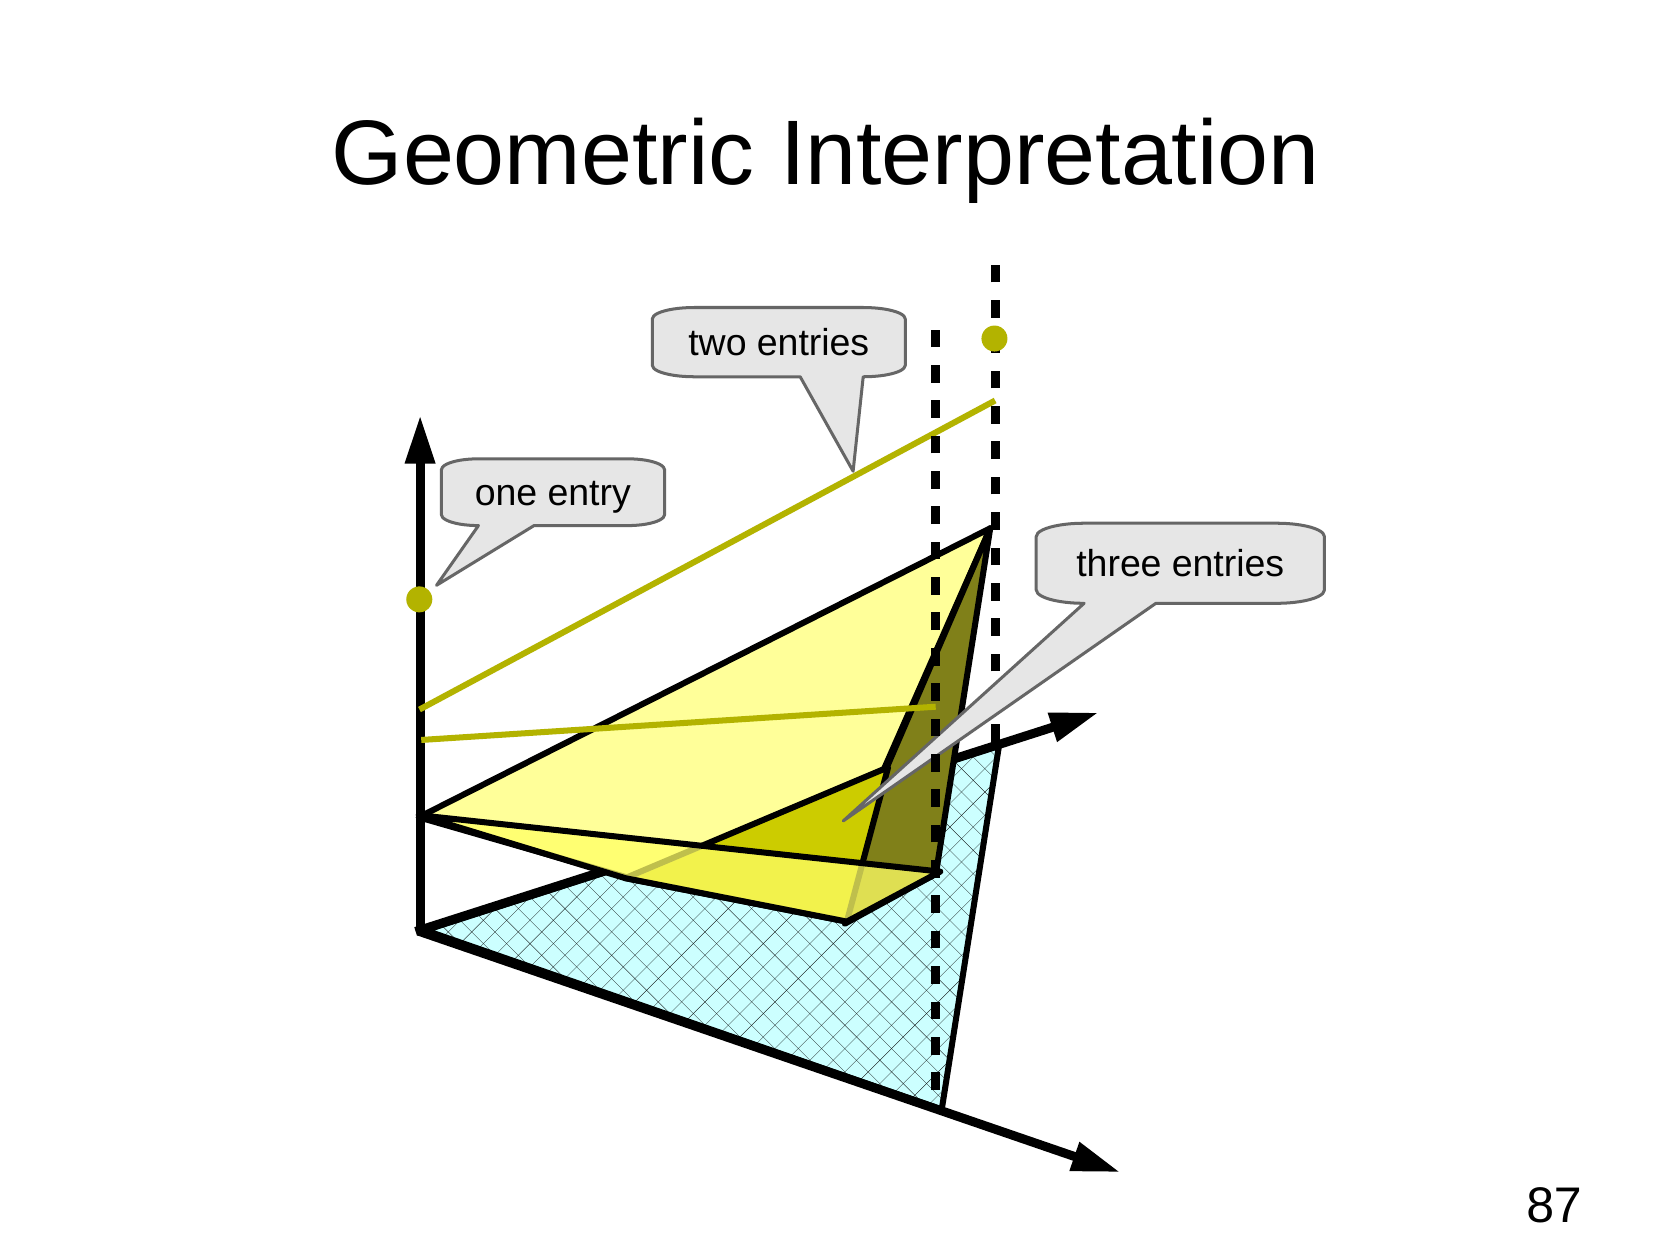

# Geometric Interpretation
two entries
one entry
three entries